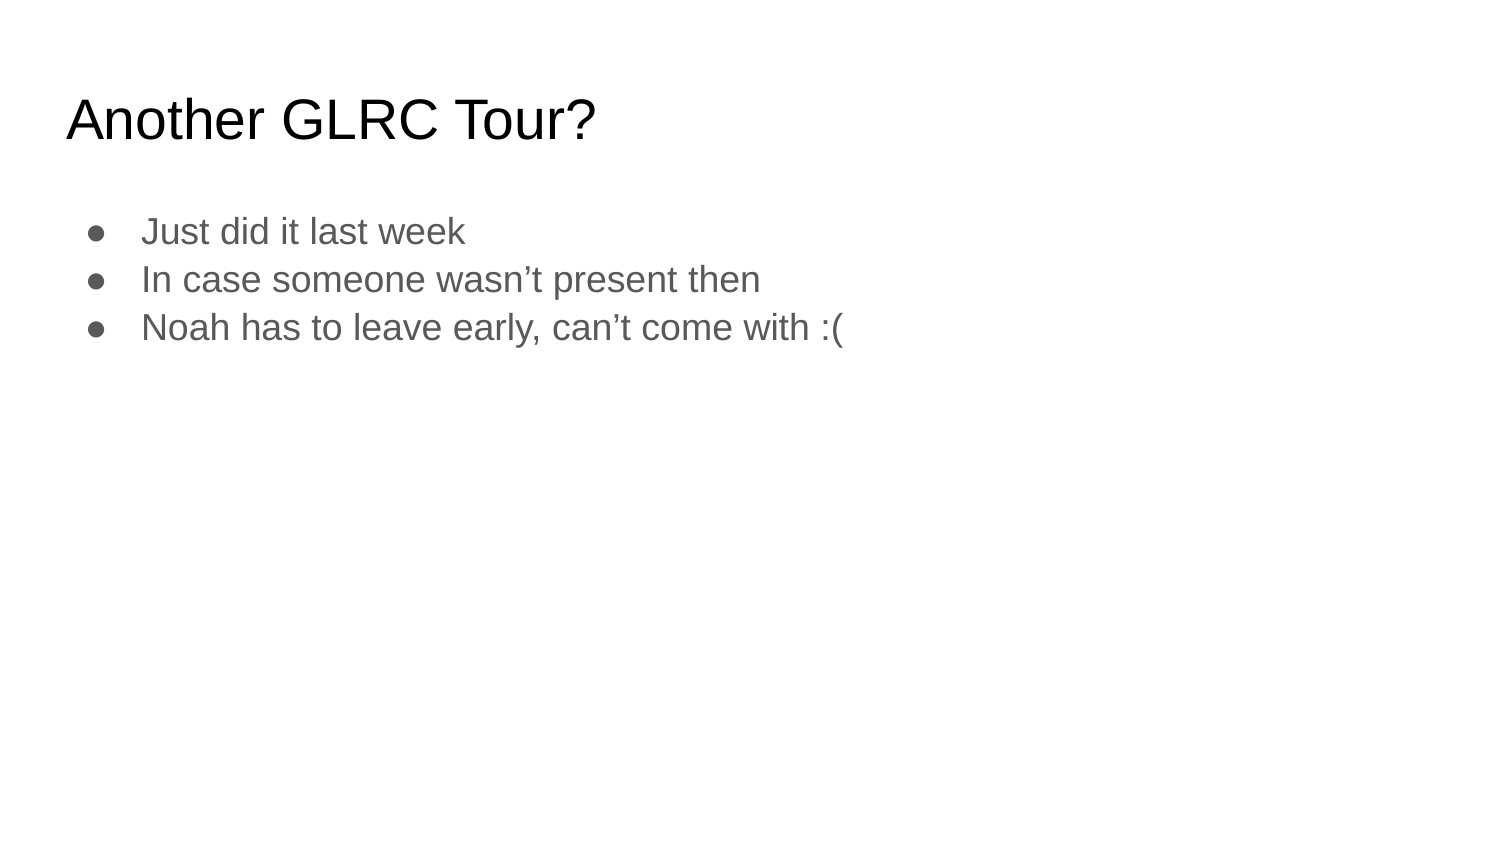

# Another GLRC Tour?
Just did it last week
In case someone wasn’t present then
Noah has to leave early, can’t come with :(